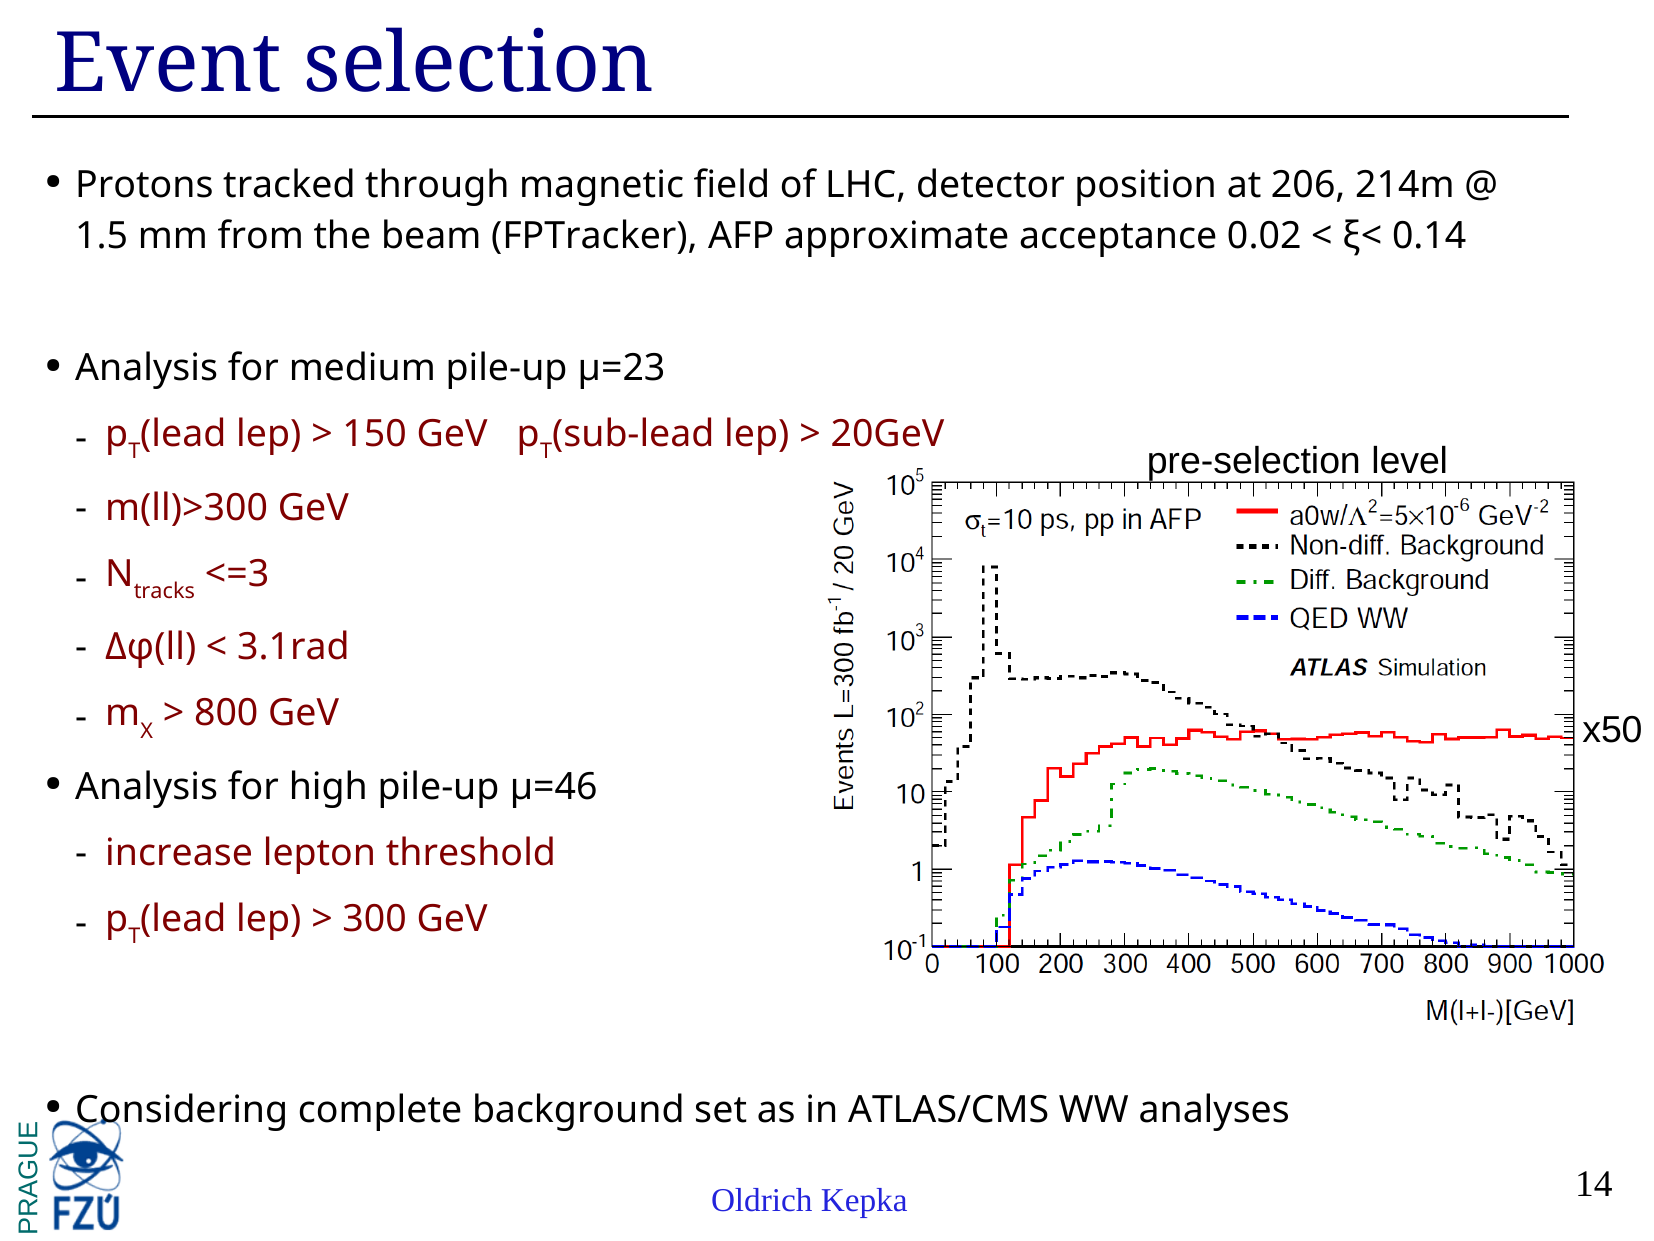

# Event selection
Protons tracked through magnetic field of LHC, detector position at 206, 214m @ 1.5 mm from the beam (FPTracker), AFP approximate acceptance 0.02 < ξ< 0.14
Analysis for medium pile-up μ=23
pT(lead lep) > 150 GeV pT(sub-lead lep) > 20GeV
m(ll)>300 GeV
Ntracks <=3
Δφ(ll) < 3.1rad
mX > 800 GeV
Analysis for high pile-up μ=46
increase lepton threshold
pT(lead lep) > 300 GeV
Considering complete background set as in ATLAS/CMS WW analyses
pre-selection level
x50
14